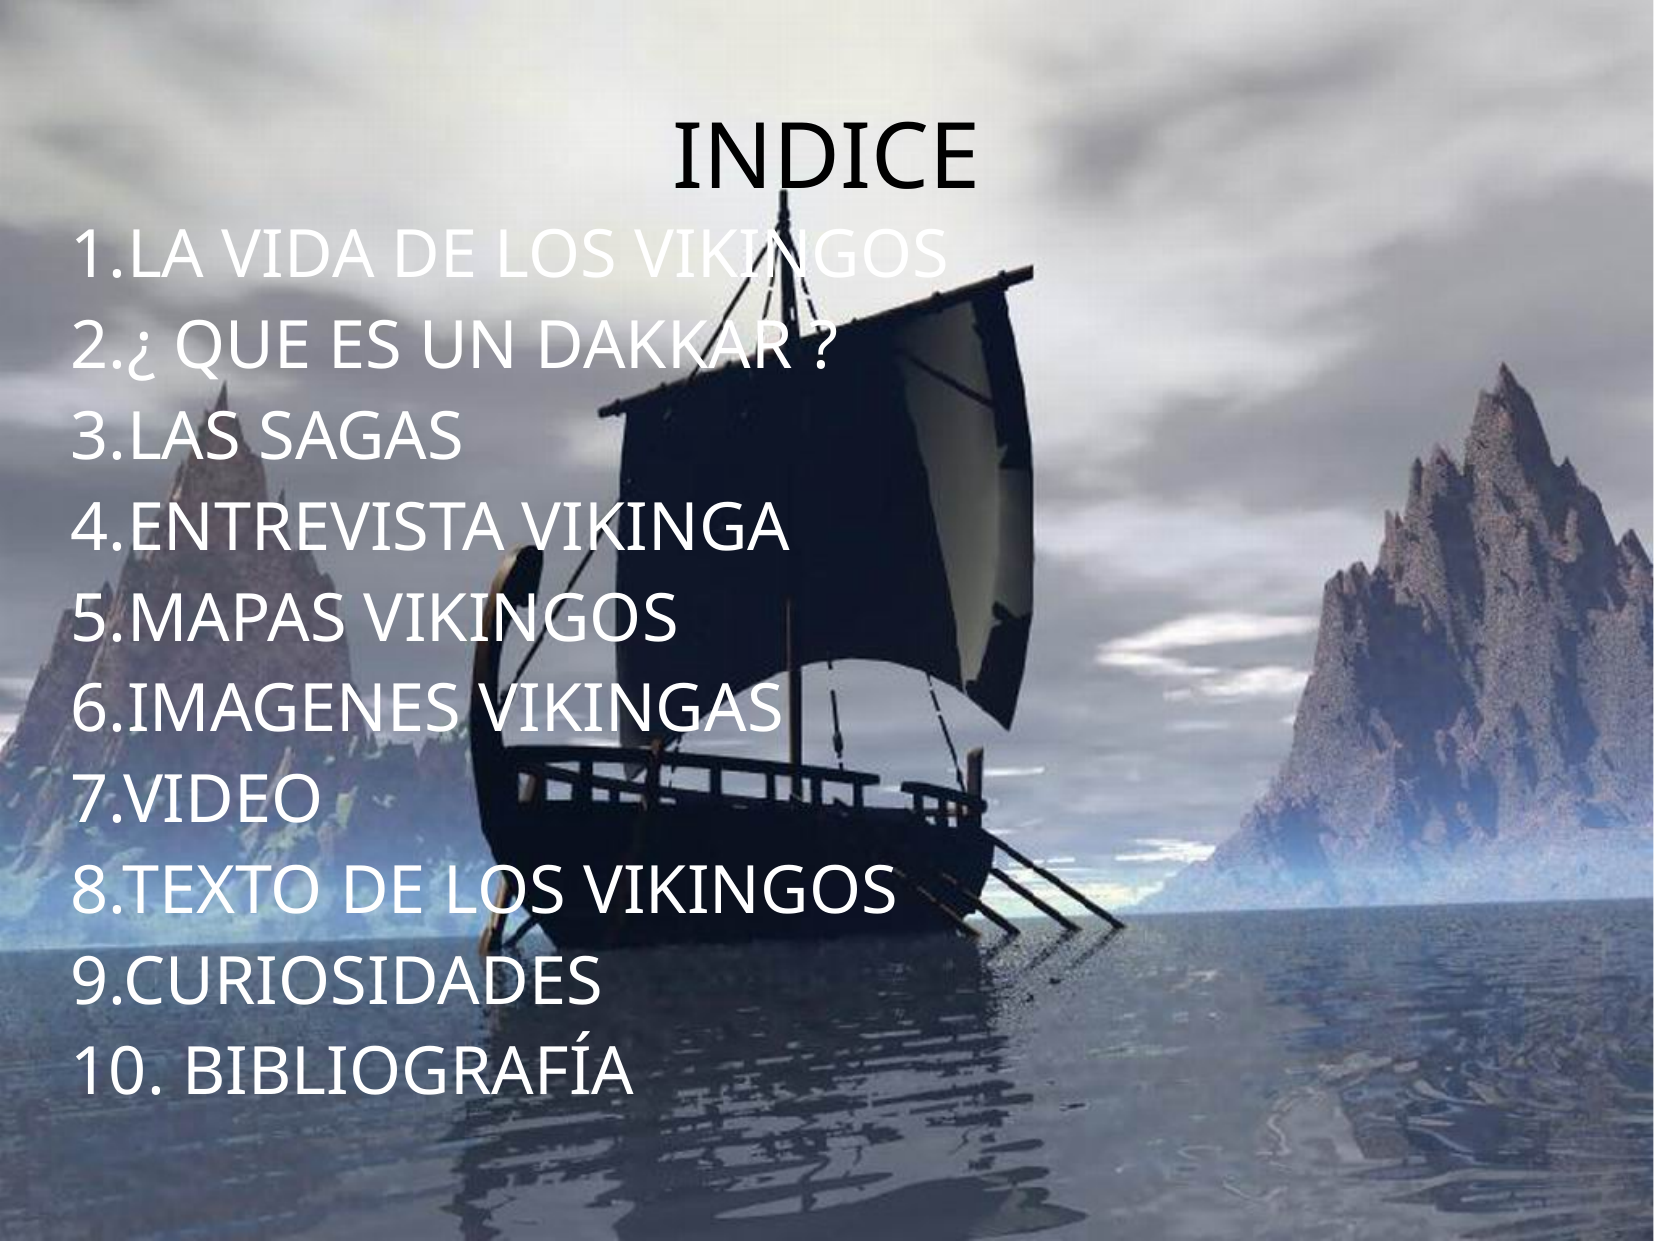

# INDICE
1.LA VIDA DE LOS VIKINGOS
2.¿ QUE ES UN DAKKAR ?
3.LAS SAGAS
4.ENTREVISTA VIKINGA
5.MAPAS VIKINGOS
6.IMAGENES VIKINGAS
7.VIDEO
8.TEXTO DE LOS VIKINGOS
9.CURIOSIDADES
10. BIBLIOGRAFÍA